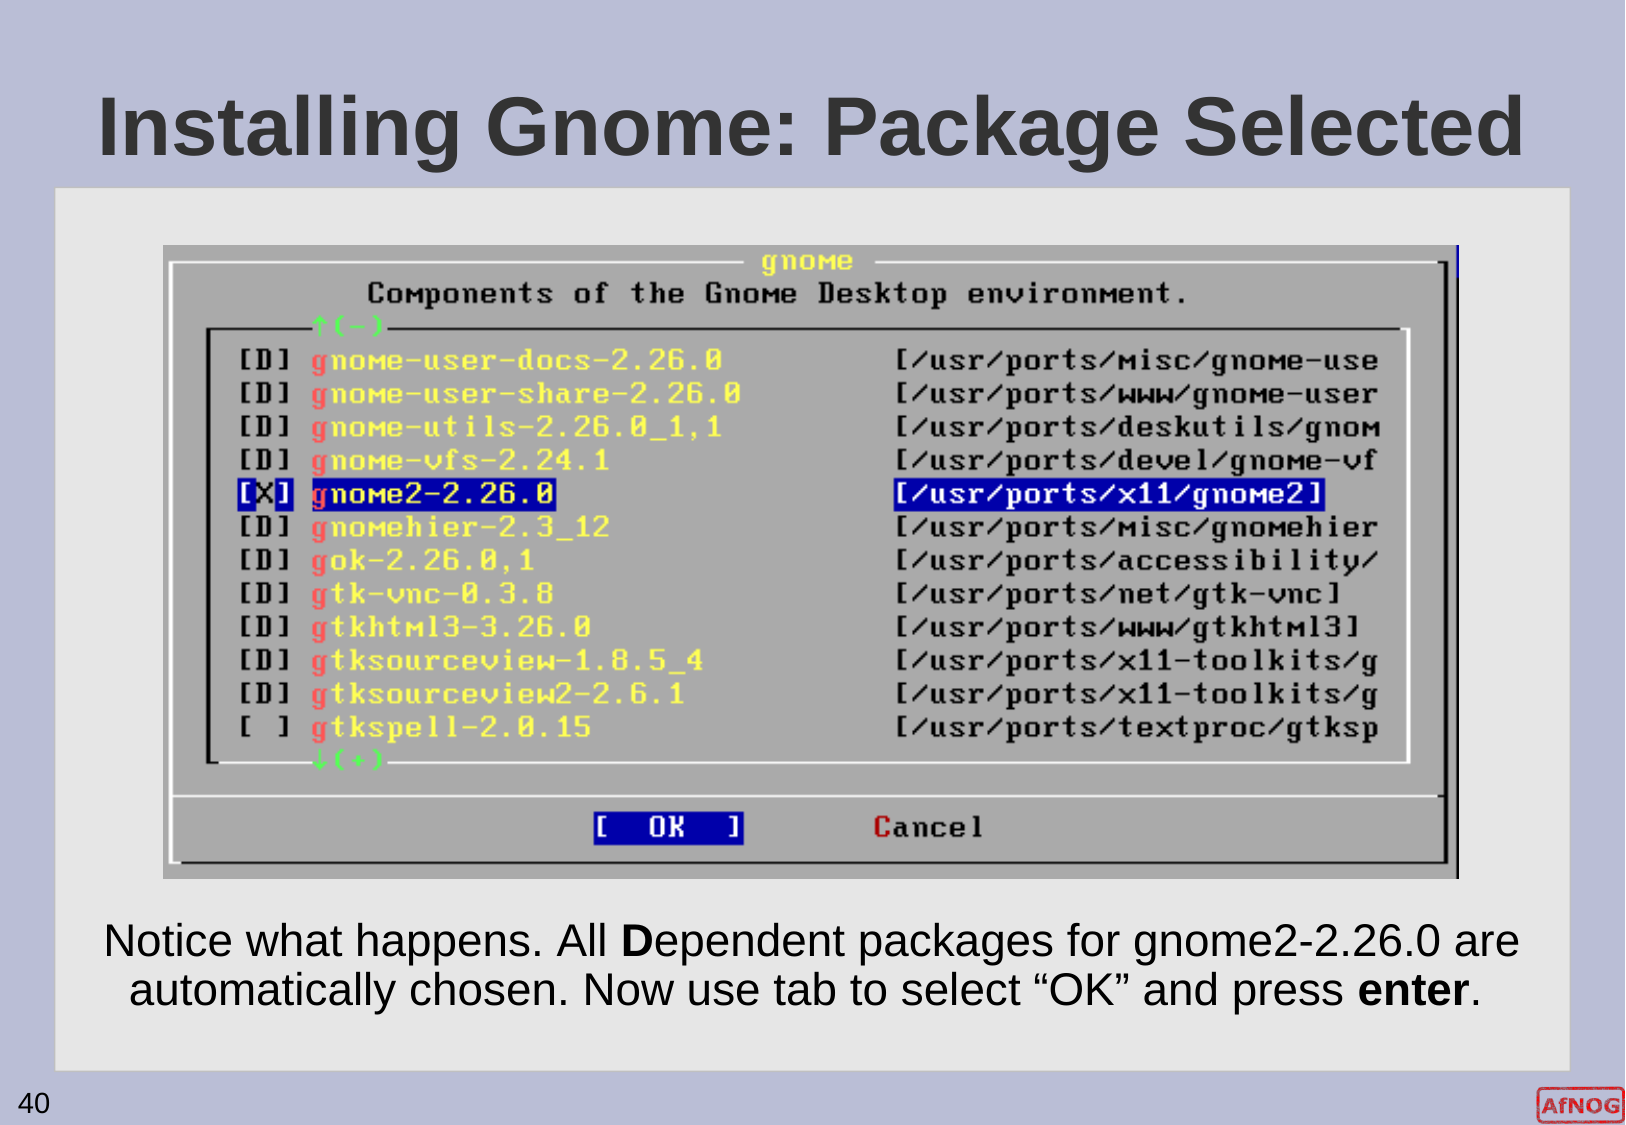

# Installing Gnome: Package Selected
Notice what happens. All Dependent packages for gnome2-2.26.0 are automatically chosen. Now use tab to select “OK” and press enter.